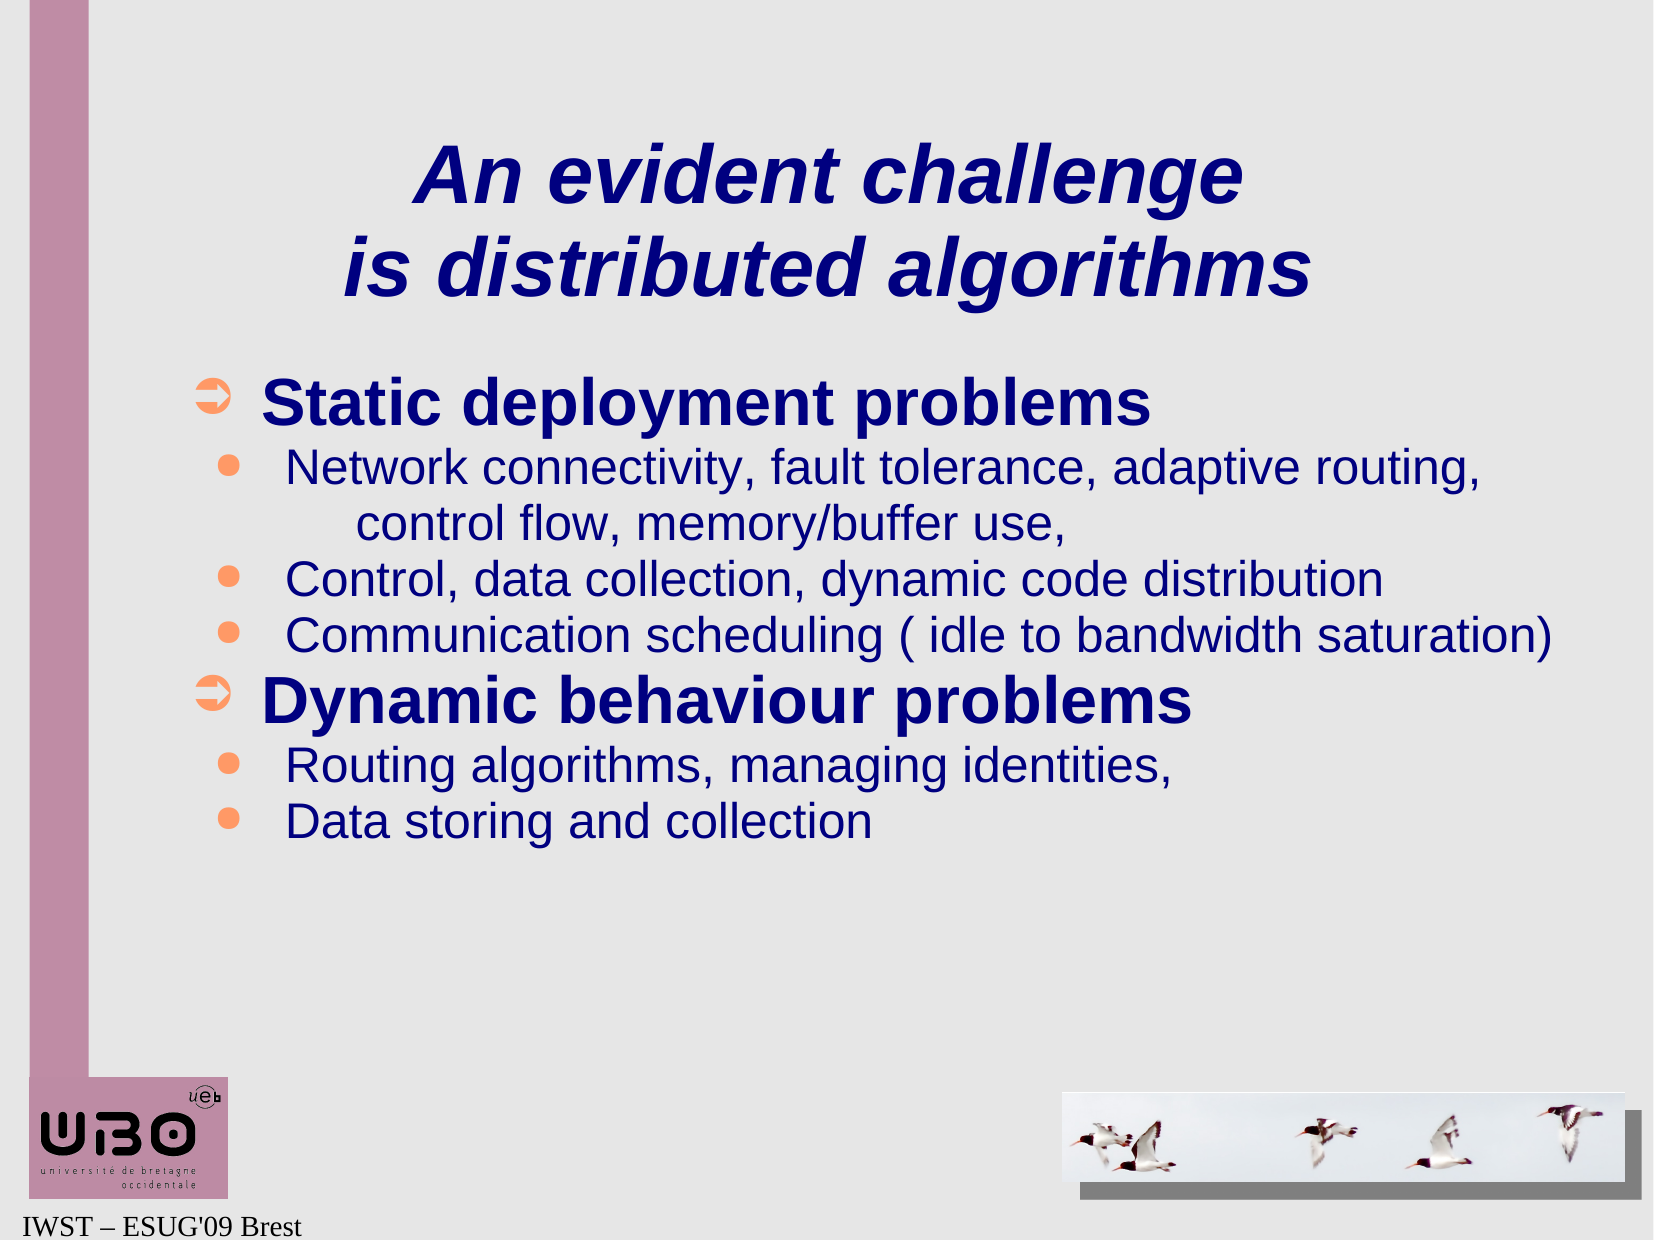

# An evident challenge is distributed algorithms
Static deployment problems
Network connectivity, fault tolerance, adaptive routing, control flow, memory/buffer use,
Control, data collection, dynamic code distribution
Communication scheduling ( idle to bandwidth saturation)
Dynamic behaviour problems
Routing algorithms, managing identities,
Data storing and collection